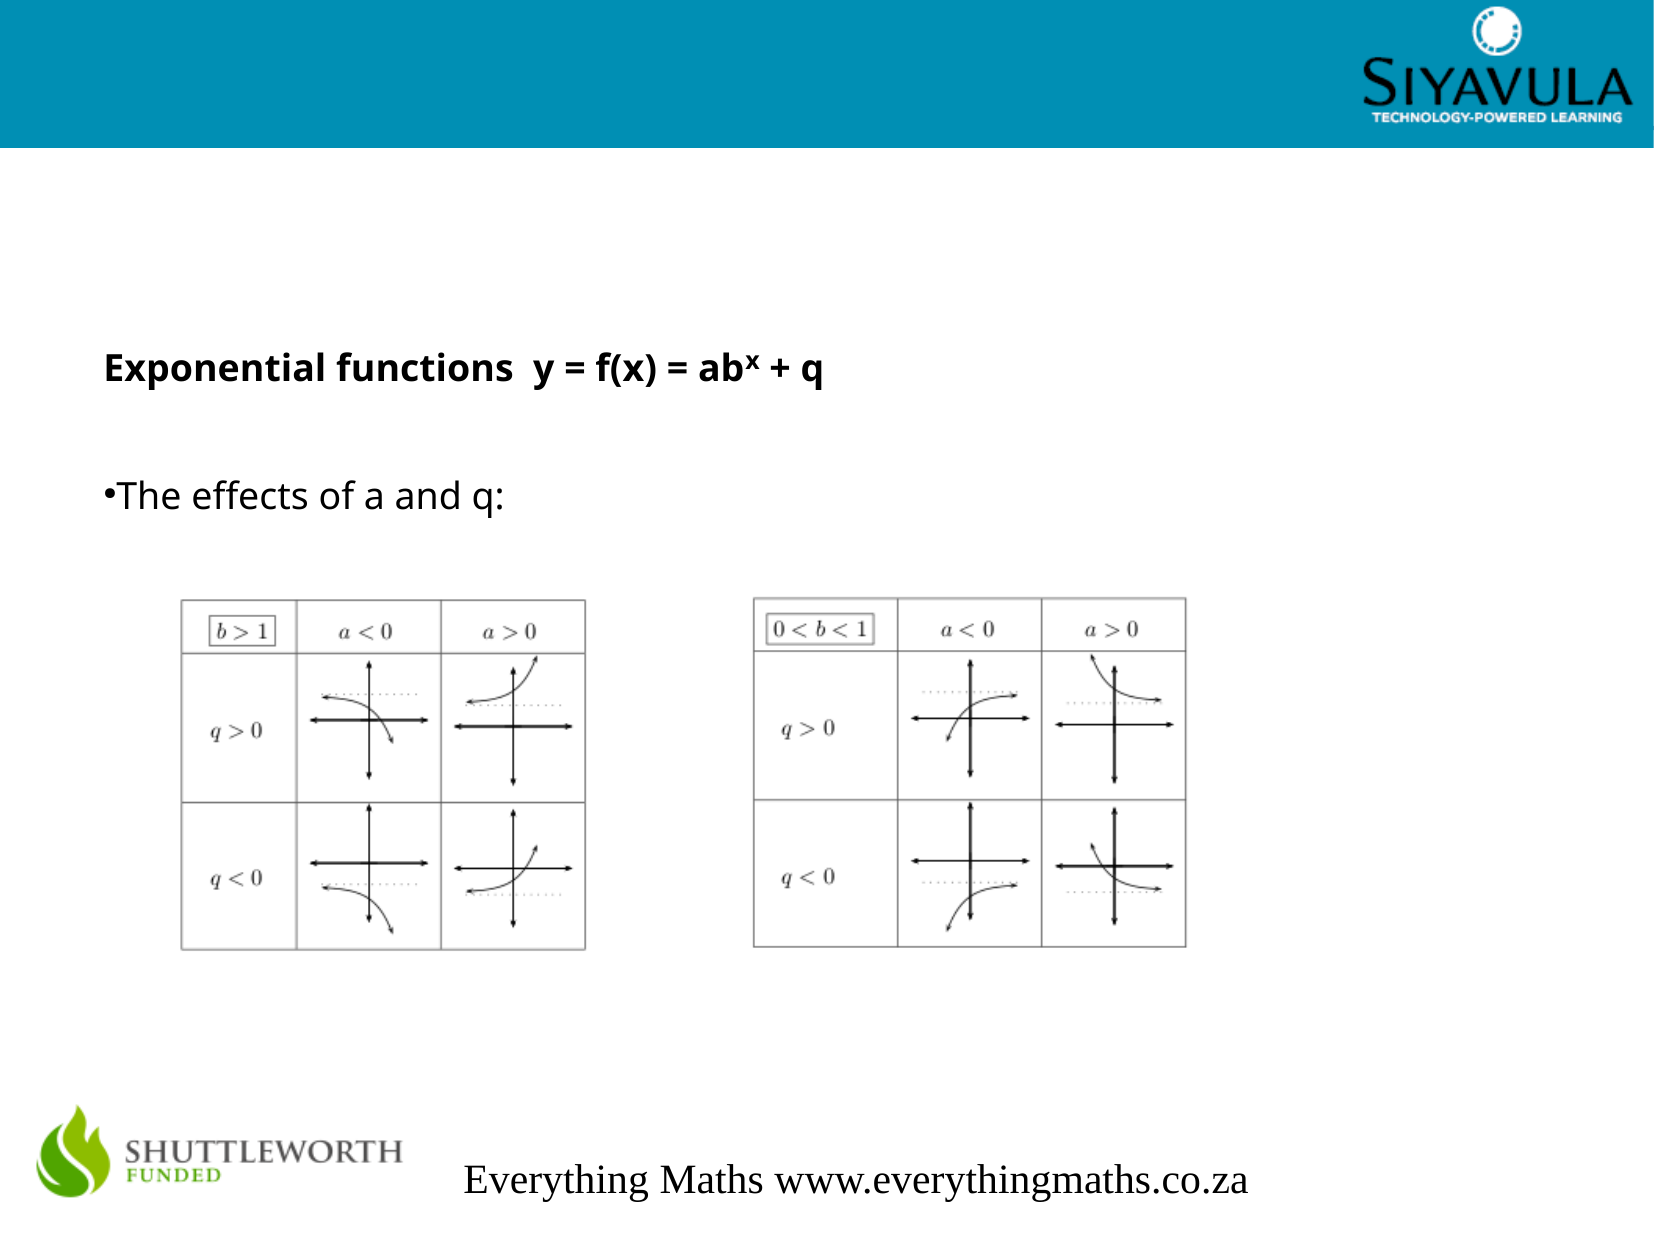

Exponential functions y = f(x) = abx + q
The effects of a and q:
Everything Maths www.everythingmaths.co.za